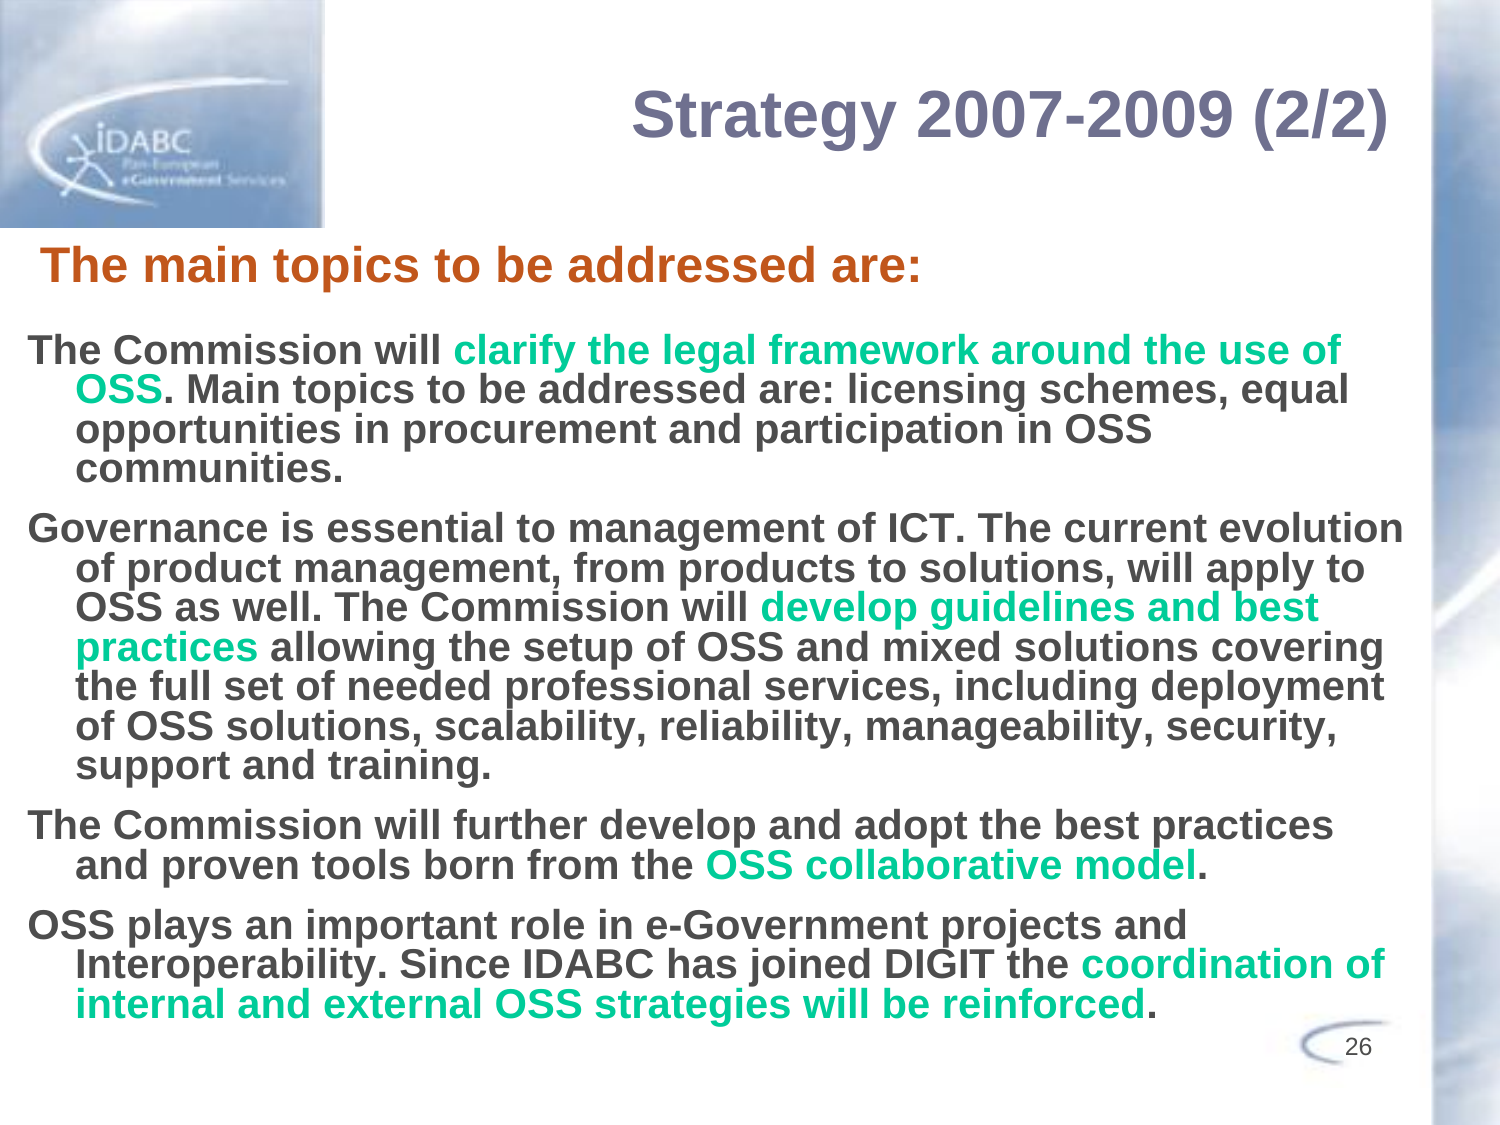

# Strategy 2007-2009 (2/2)
The main topics to be addressed are:
The Commission will clarify the legal framework around the use of OSS. Main topics to be addressed are: licensing schemes, equal opportunities in procurement and participation in OSS communities.
Governance is essential to management of ICT. The current evolution of product management, from products to solutions, will apply to OSS as well. The Commission will develop guidelines and best practices allowing the setup of OSS and mixed solutions covering the full set of needed professional services, including deployment of OSS solutions, scalability, reliability, manageability, security, support and training.
The Commission will further develop and adopt the best practices and proven tools born from the OSS collaborative model.
OSS plays an important role in e-Government projects and Interoperability. Since IDABC has joined DIGIT the coordination of internal and external OSS strategies will be reinforced.
26